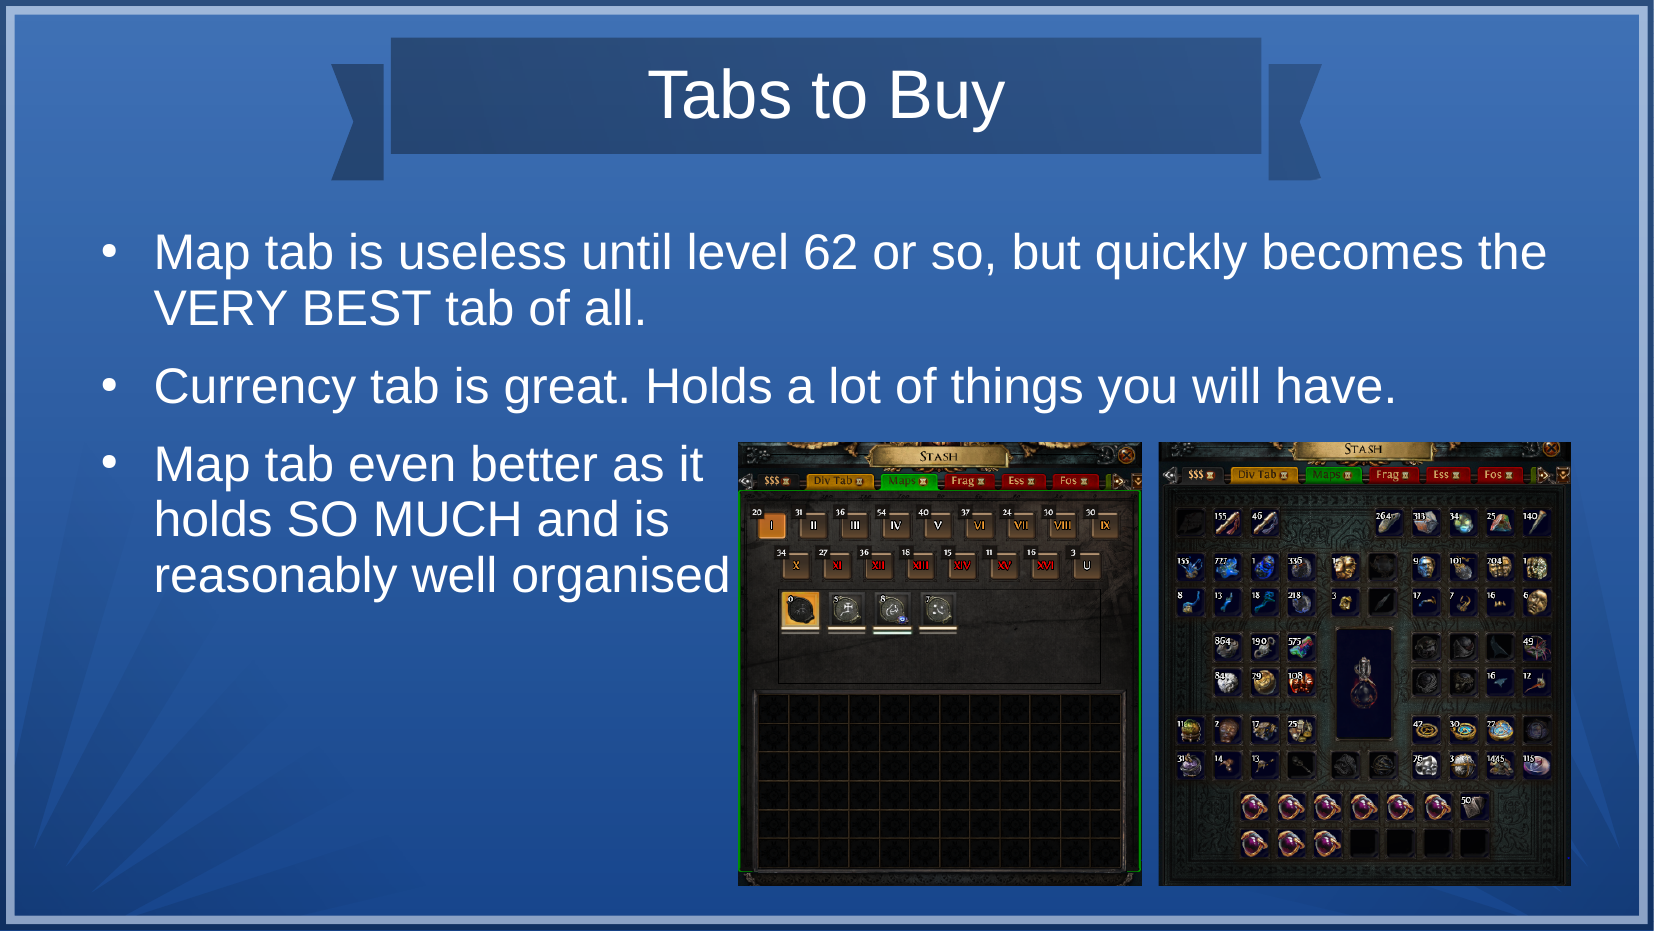

# Tabs to Buy
Map tab is useless until level 62 or so, but quickly becomes the VERY BEST tab of all.
Currency tab is great. Holds a lot of things you will have.
Map tab even better as it holds SO MUCH and is reasonably well organised